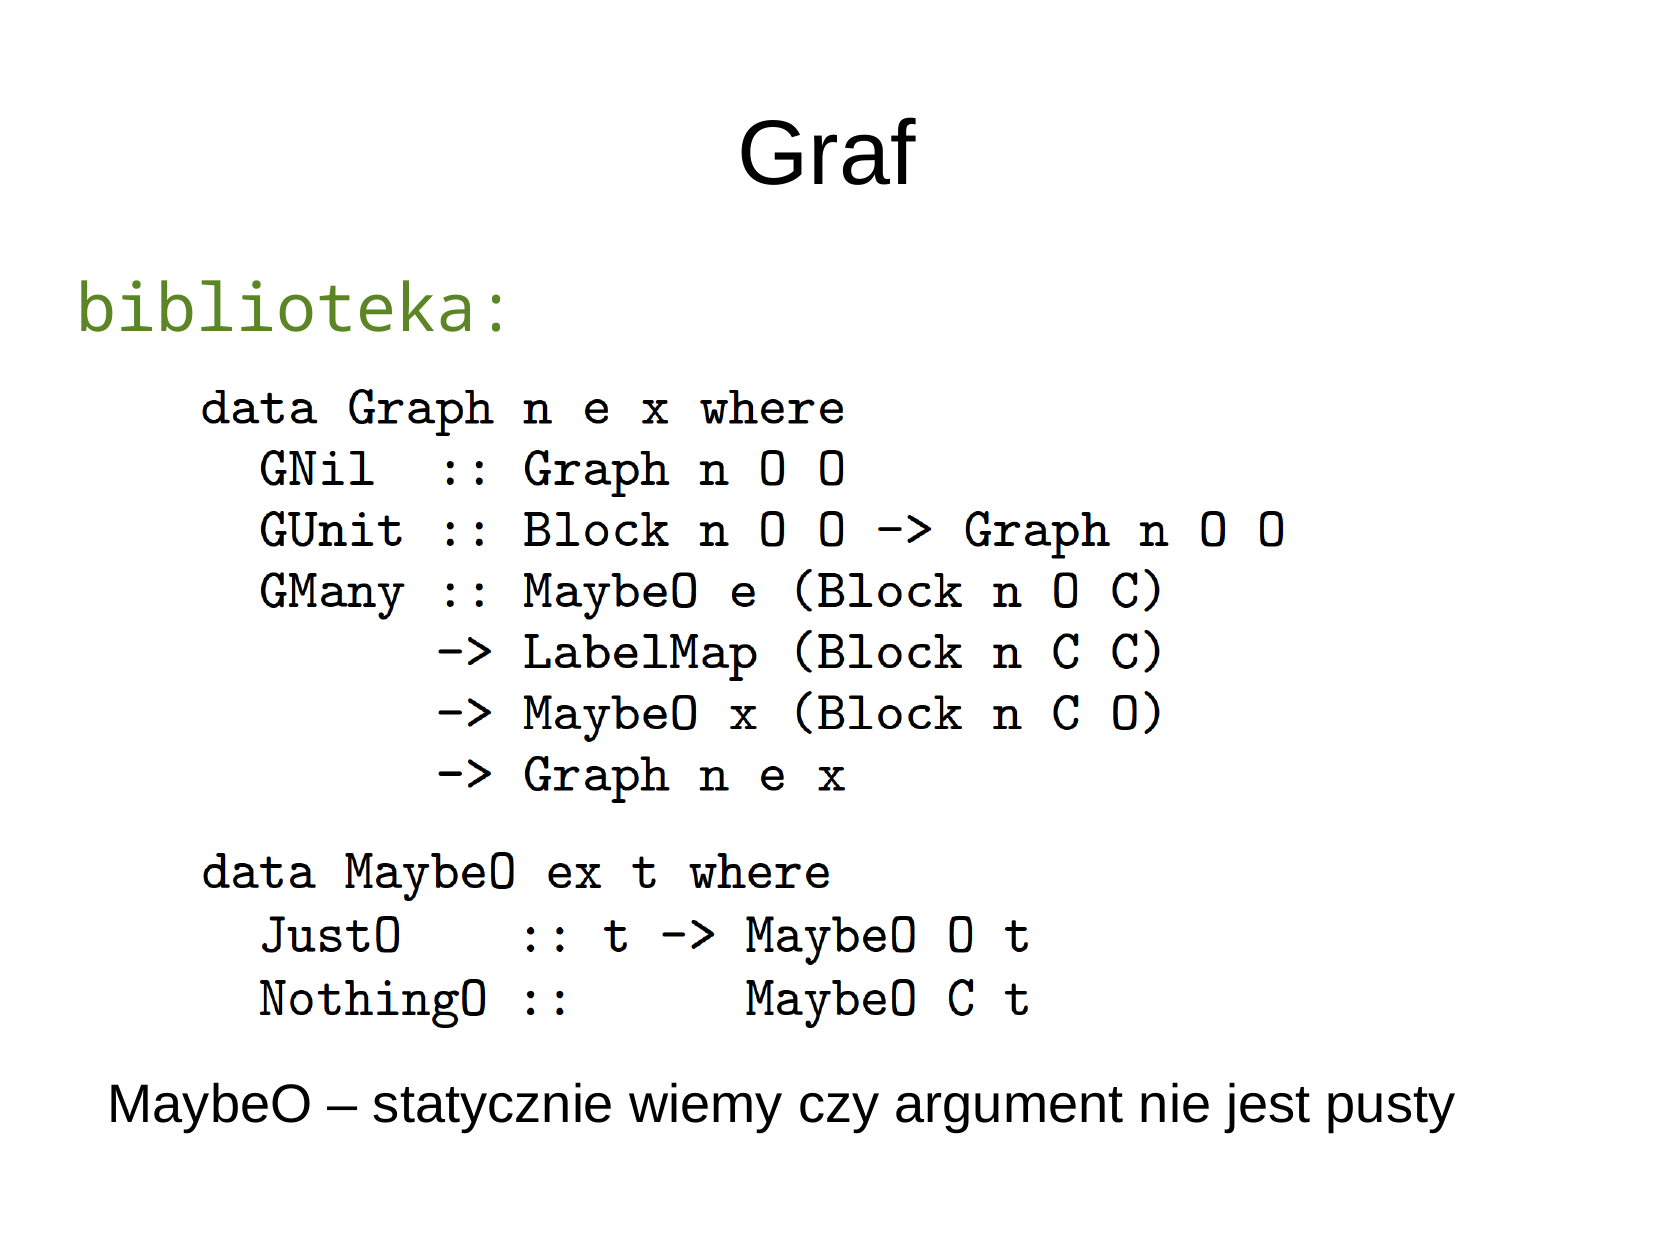

# Graf
biblioteka:
MaybeO – statycznie wiemy czy argument nie jest pusty